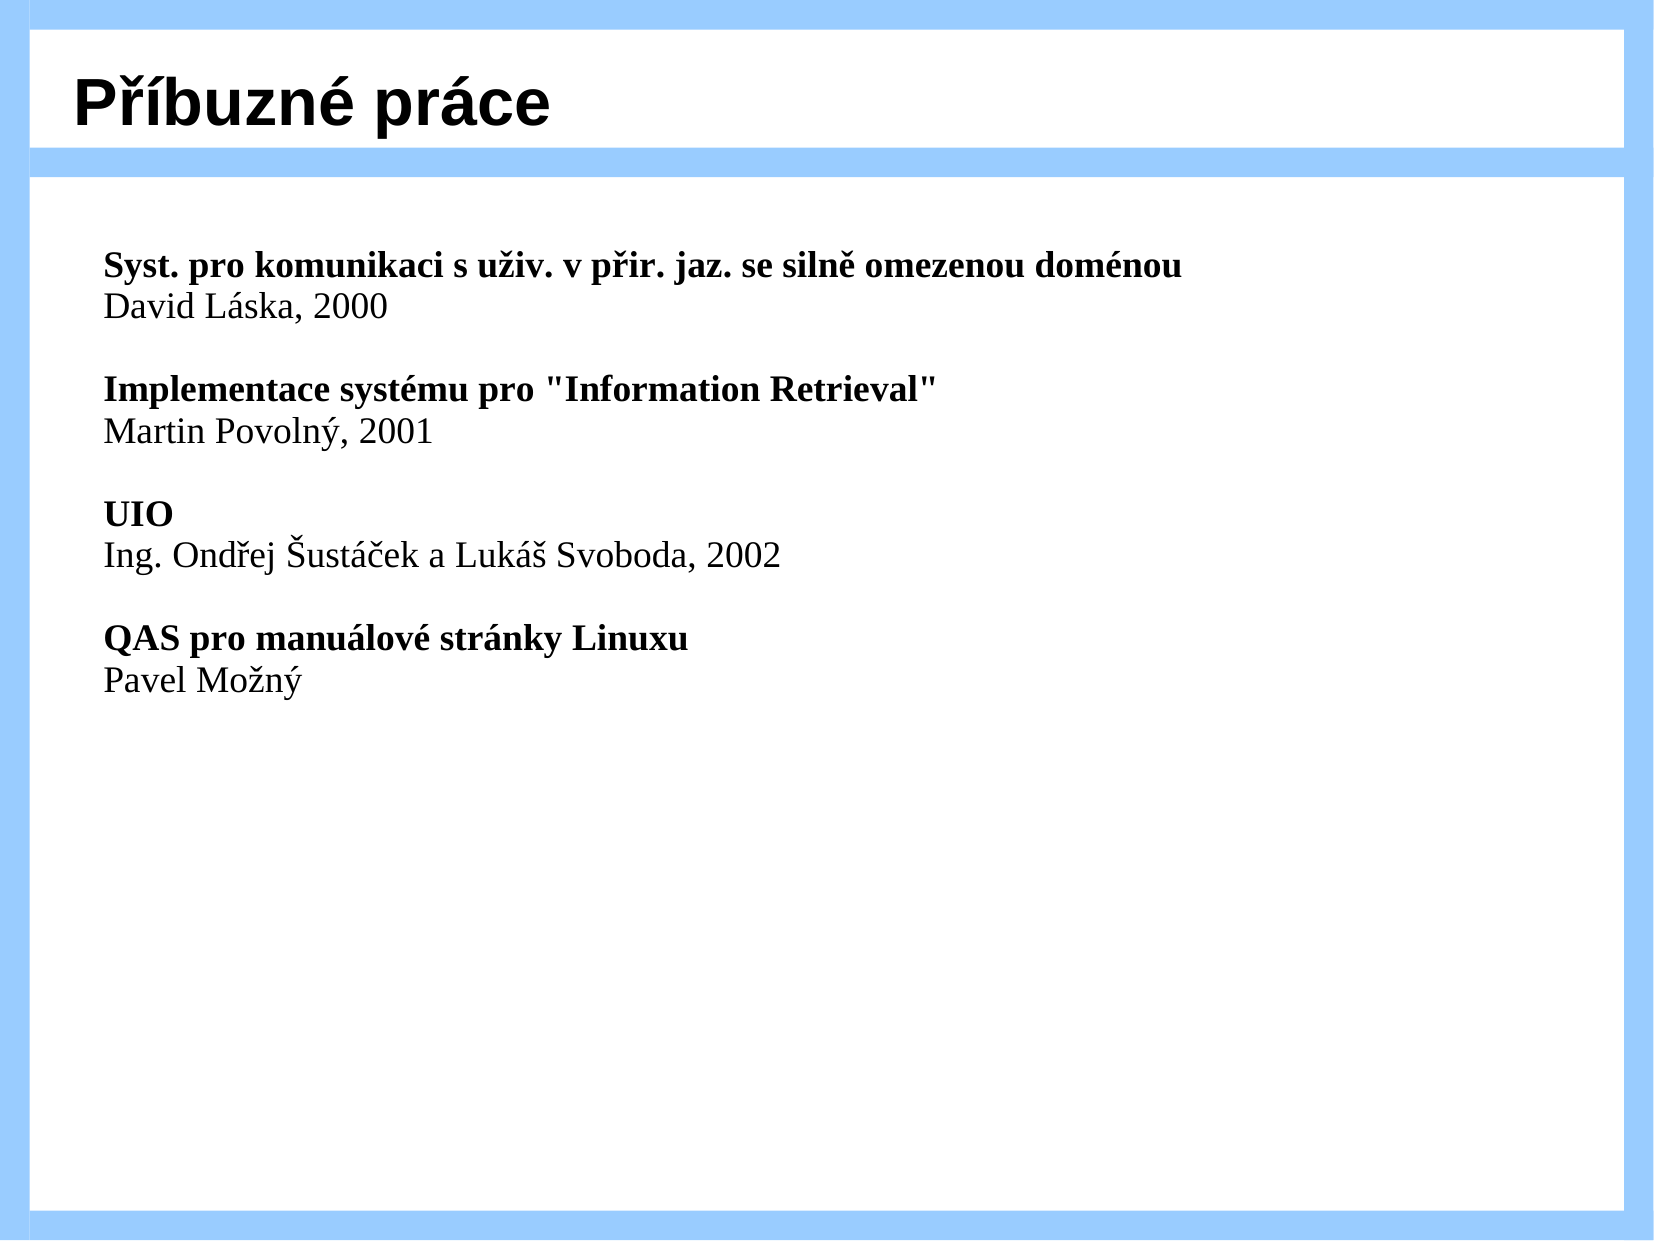

Příbuzné práce
Syst. pro komunikaci s uživ. v přir. jaz. se silně omezenou doménou
David Láska, 2000
Implementace systému pro "Information Retrieval"
Martin Povolný, 2001
UIO
Ing. Ondřej Šustáček a Lukáš Svoboda, 2002
QAS pro manuálové stránky Linuxu
Pavel Možný